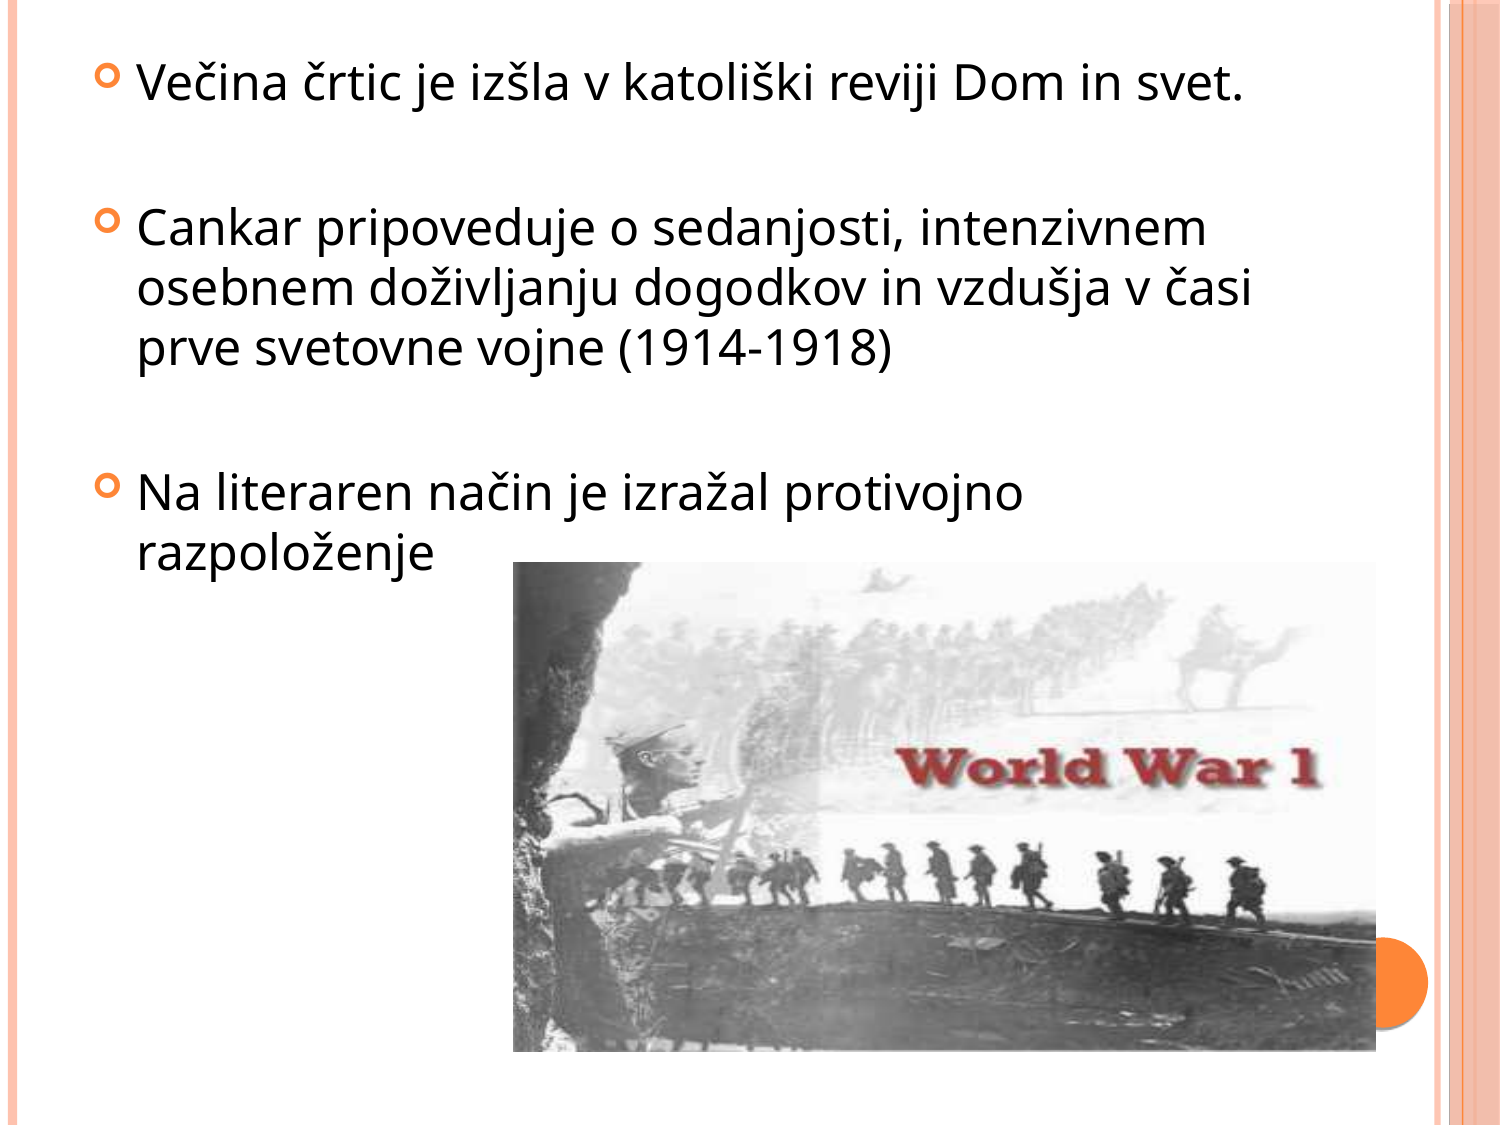

Večina črtic je izšla v katoliški reviji Dom in svet.
Cankar pripoveduje o sedanjosti, intenzivnem osebnem doživljanju dogodkov in vzdušja v časi prve svetovne vojne (1914-1918)
Na literaren način je izražal protivojno razpoloženje
#